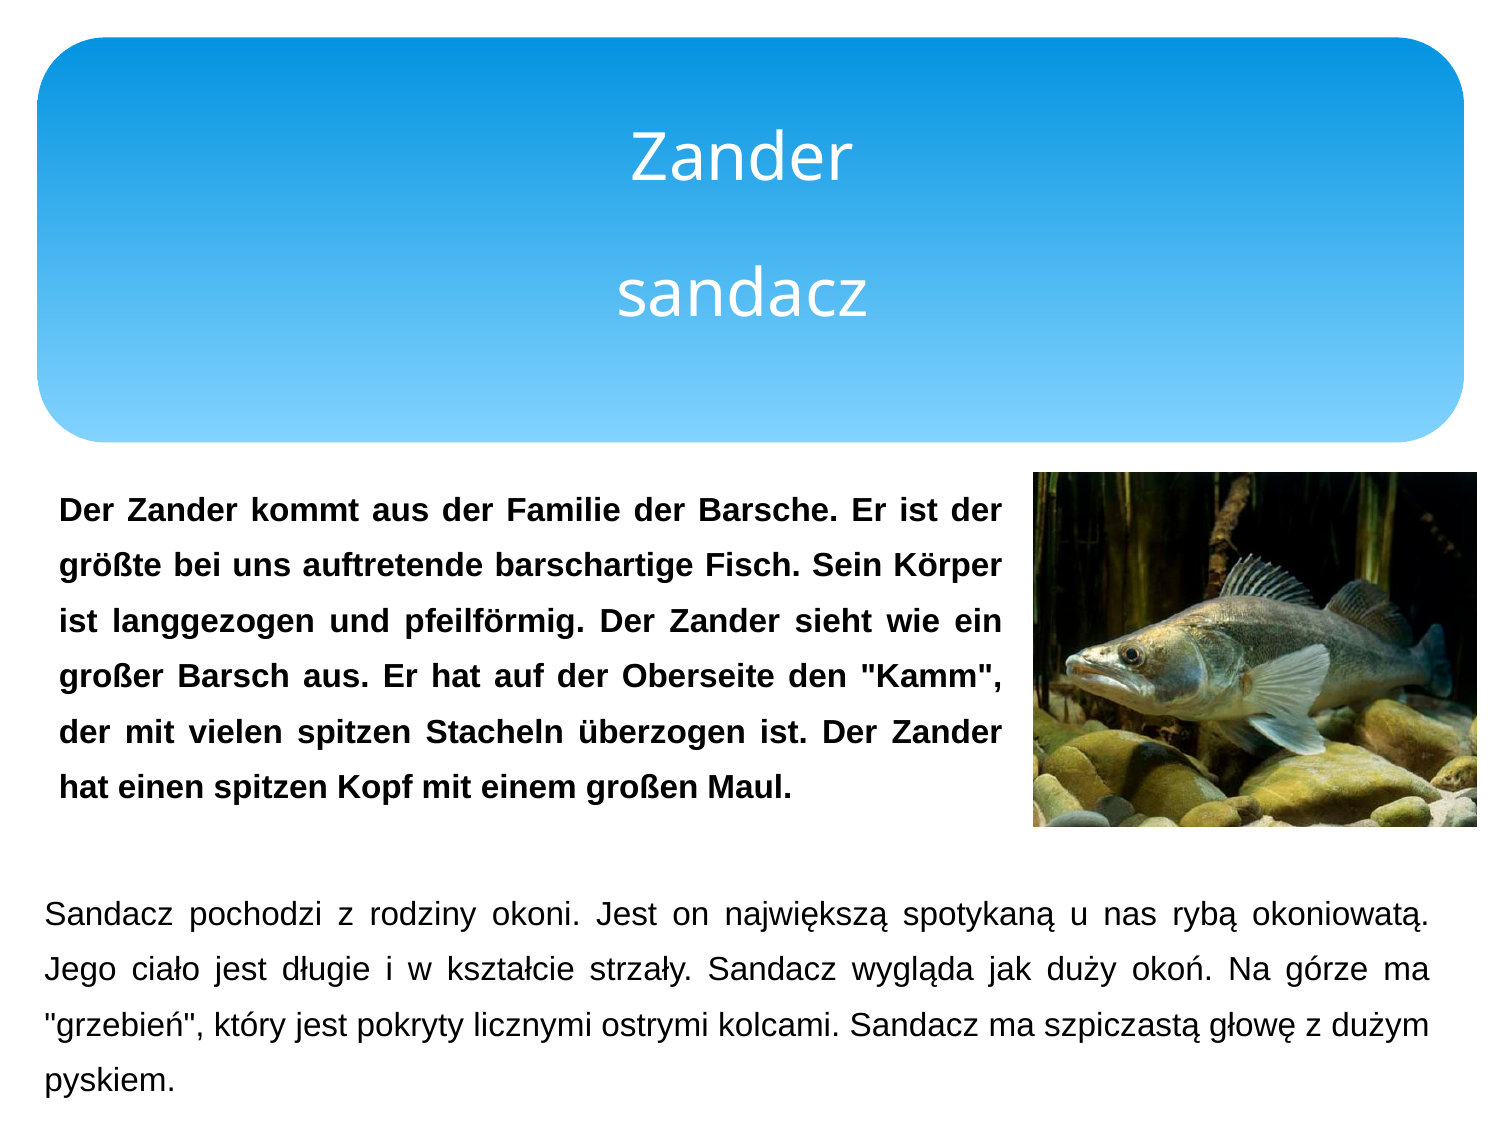

# Zander sandacz
Der Zander kommt aus der Familie der Barsche. Er ist der größte bei uns auftretende barschartige Fisch. Sein Körper ist langgezogen und pfeilförmig. Der Zander sieht wie ein großer Barsch aus. Er hat auf der Oberseite den "Kamm", der mit vielen spitzen Stacheln überzogen ist. Der Zander hat einen spitzen Kopf mit einem großen Maul.
Sandacz pochodzi z rodziny okoni. Jest on największą spotykaną u nas rybą okoniowatą. Jego ciało jest długie i w kształcie strzały. Sandacz wygląda jak duży okoń. Na górze ma "grzebień", który jest pokryty licznymi ostrymi kolcami. Sandacz ma szpiczastą głowę z dużym pyskiem.